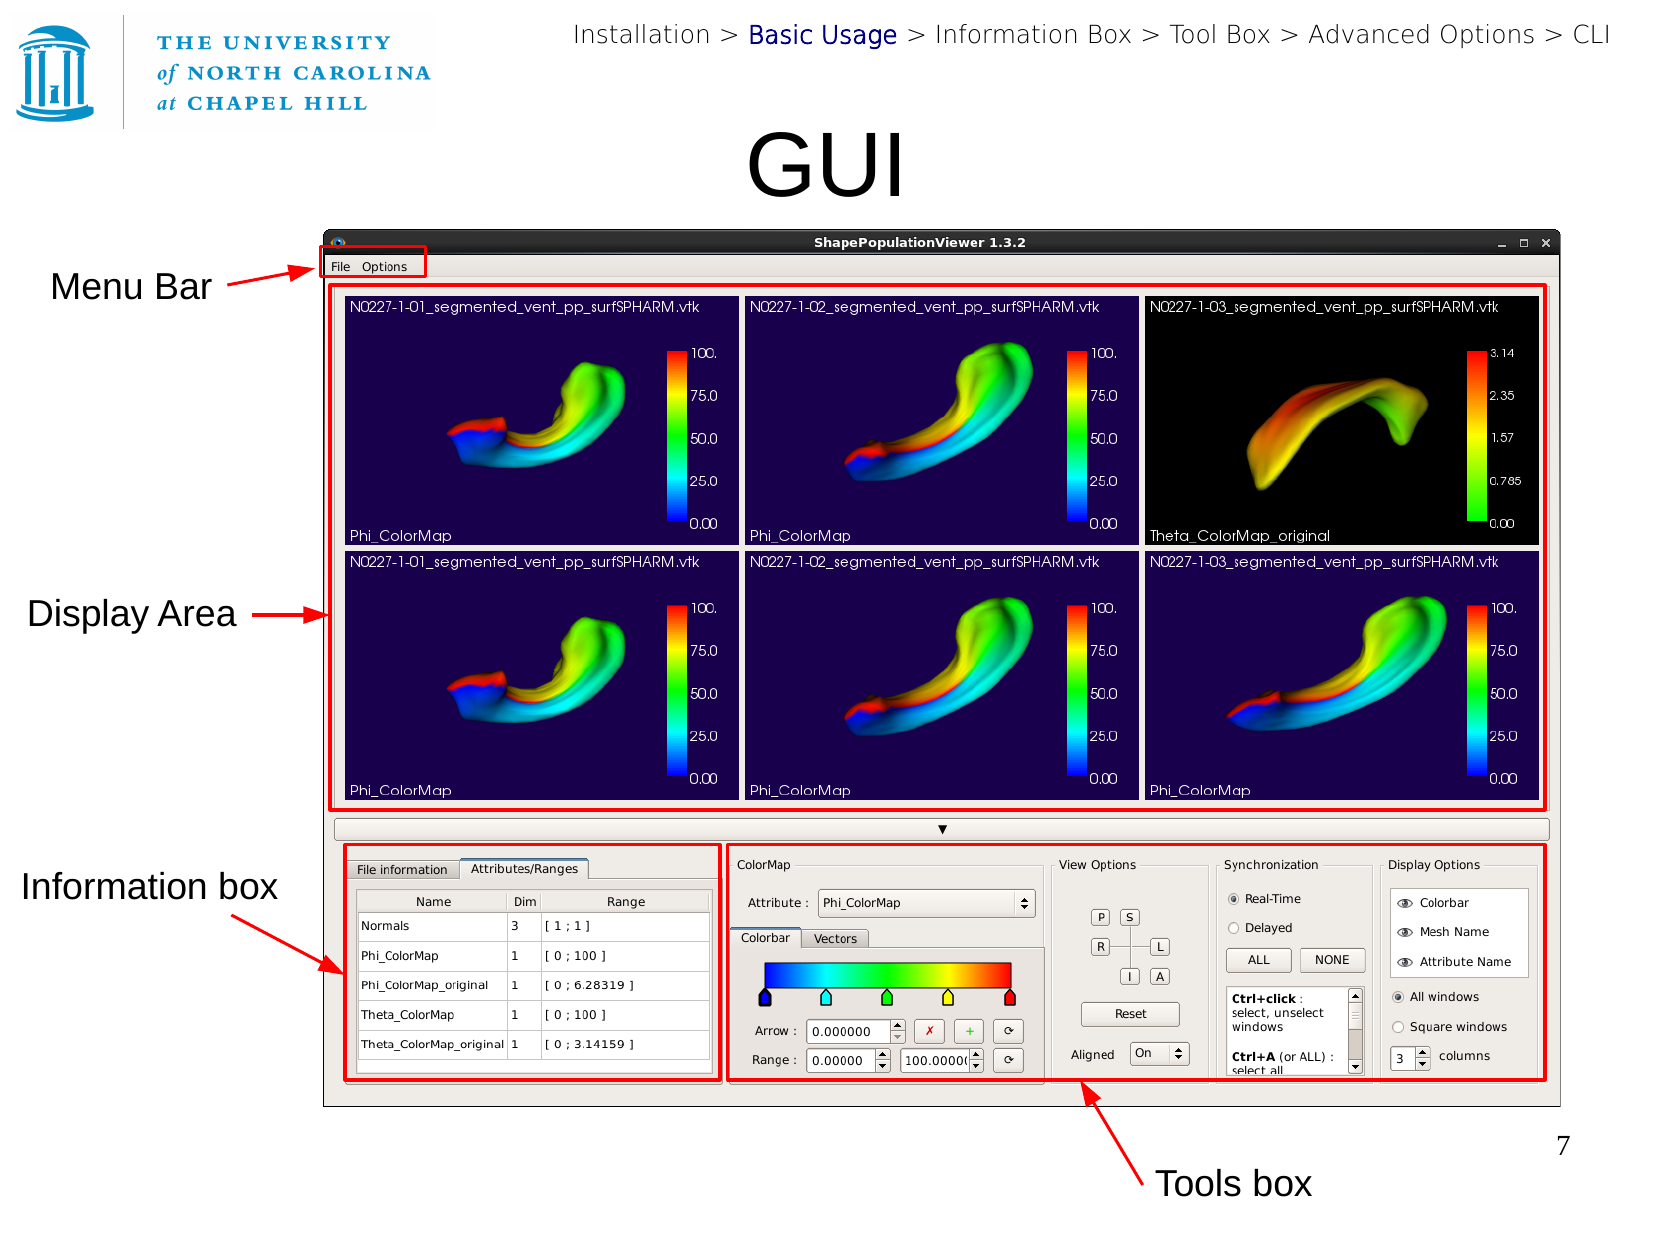

Installation > Basic Usage > Information Box > Tool Box > Advanced Options > CLI
# GUI
Menu Bar
Display Area
Information box
7
Tools box